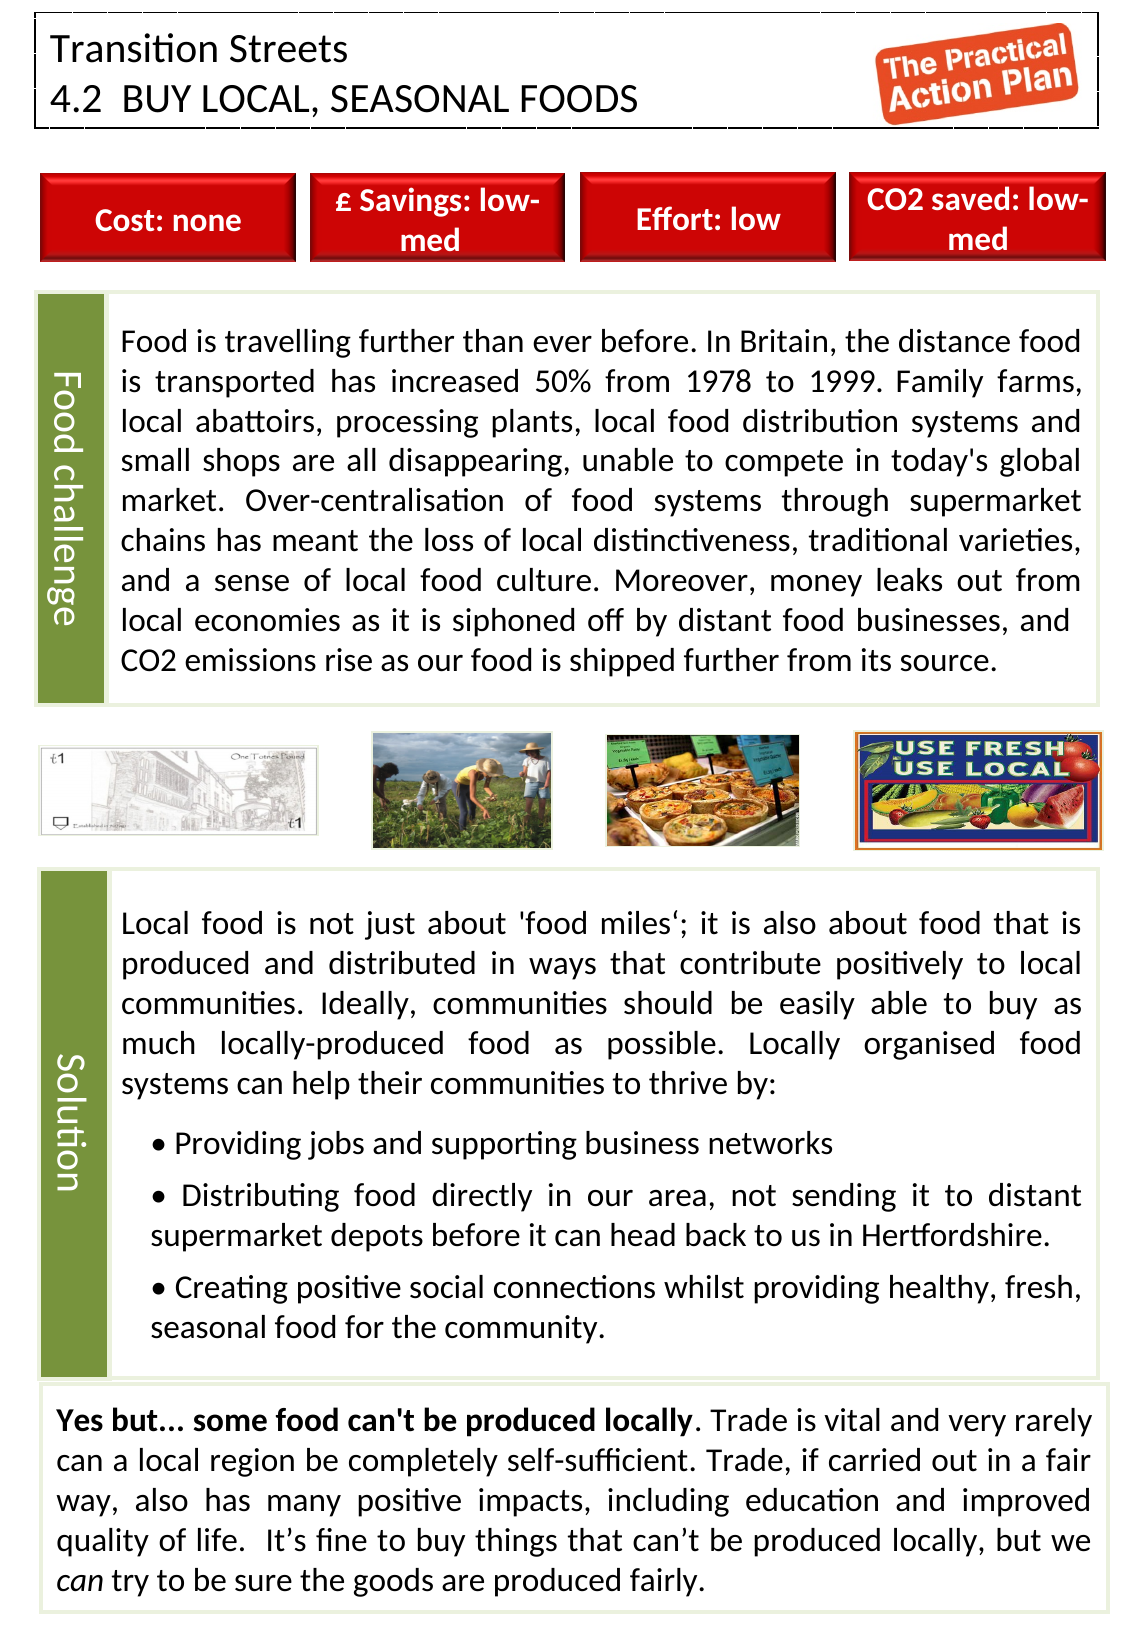

Transition Streets
4.2 BUY LOCAL, SEASONAL FOODS
Effort: low
CO2 saved: low-med
Cost: none
£ Savings: low-med
Food challenge
Food is travelling further than ever before. In Britain, the distance food is transported has increased 50% from 1978 to 1999. Family farms, local abattoirs, processing plants, local food distribution systems and small shops are all disappearing, unable to compete in today's global market. Over-centralisation of food systems through supermarket chains has meant the loss of local distinctiveness, traditional varieties, and a sense of local food culture. Moreover, money leaks out from local economies as it is siphoned off by distant food businesses, and CO2 emissions rise as our food is shipped further from its source.
Solution
Local food is not just about 'food miles‘; it is also about food that is produced and distributed in ways that contribute positively to local communities. Ideally, communities should be easily able to buy as much locally-produced food as possible. Locally organised food systems can help their communities to thrive by:
• Providing jobs and supporting business networks
• Distributing food directly in our area, not sending it to distant supermarket depots before it can head back to us in Hertfordshire.
• Creating positive social connections whilst providing healthy, fresh, seasonal food for the community.
Yes but... some food can't be produced locally. Trade is vital and very rarely can a local region be completely self-sufficient. Trade, if carried out in a fair way, also has many positive impacts, including education and improved quality of life. It’s fine to buy things that can’t be produced locally, but we can try to be sure the goods are produced fairly.